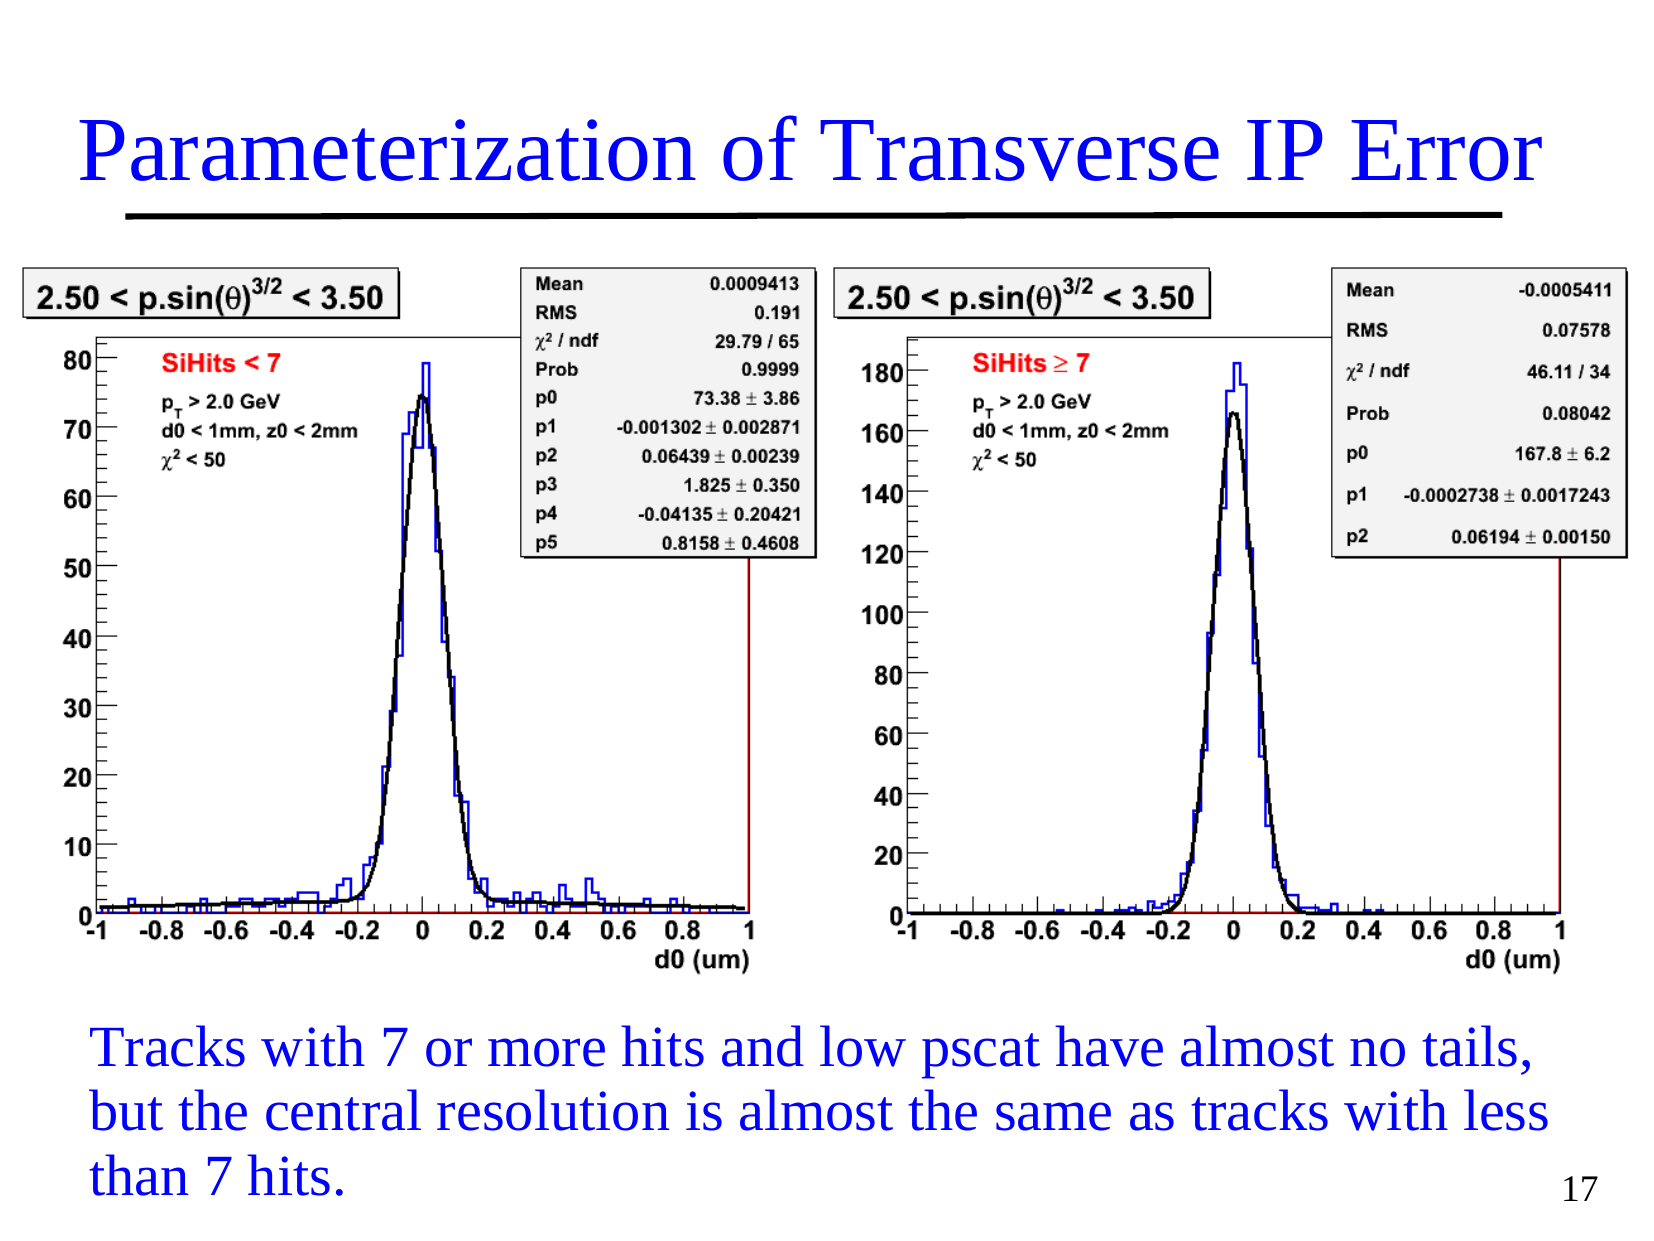

Parameterization of Transverse IP Error
Tracks with 7 or more hits and low pscat have almost no tails,
but the central resolution is almost the same as tracks with less
than 7 hits.